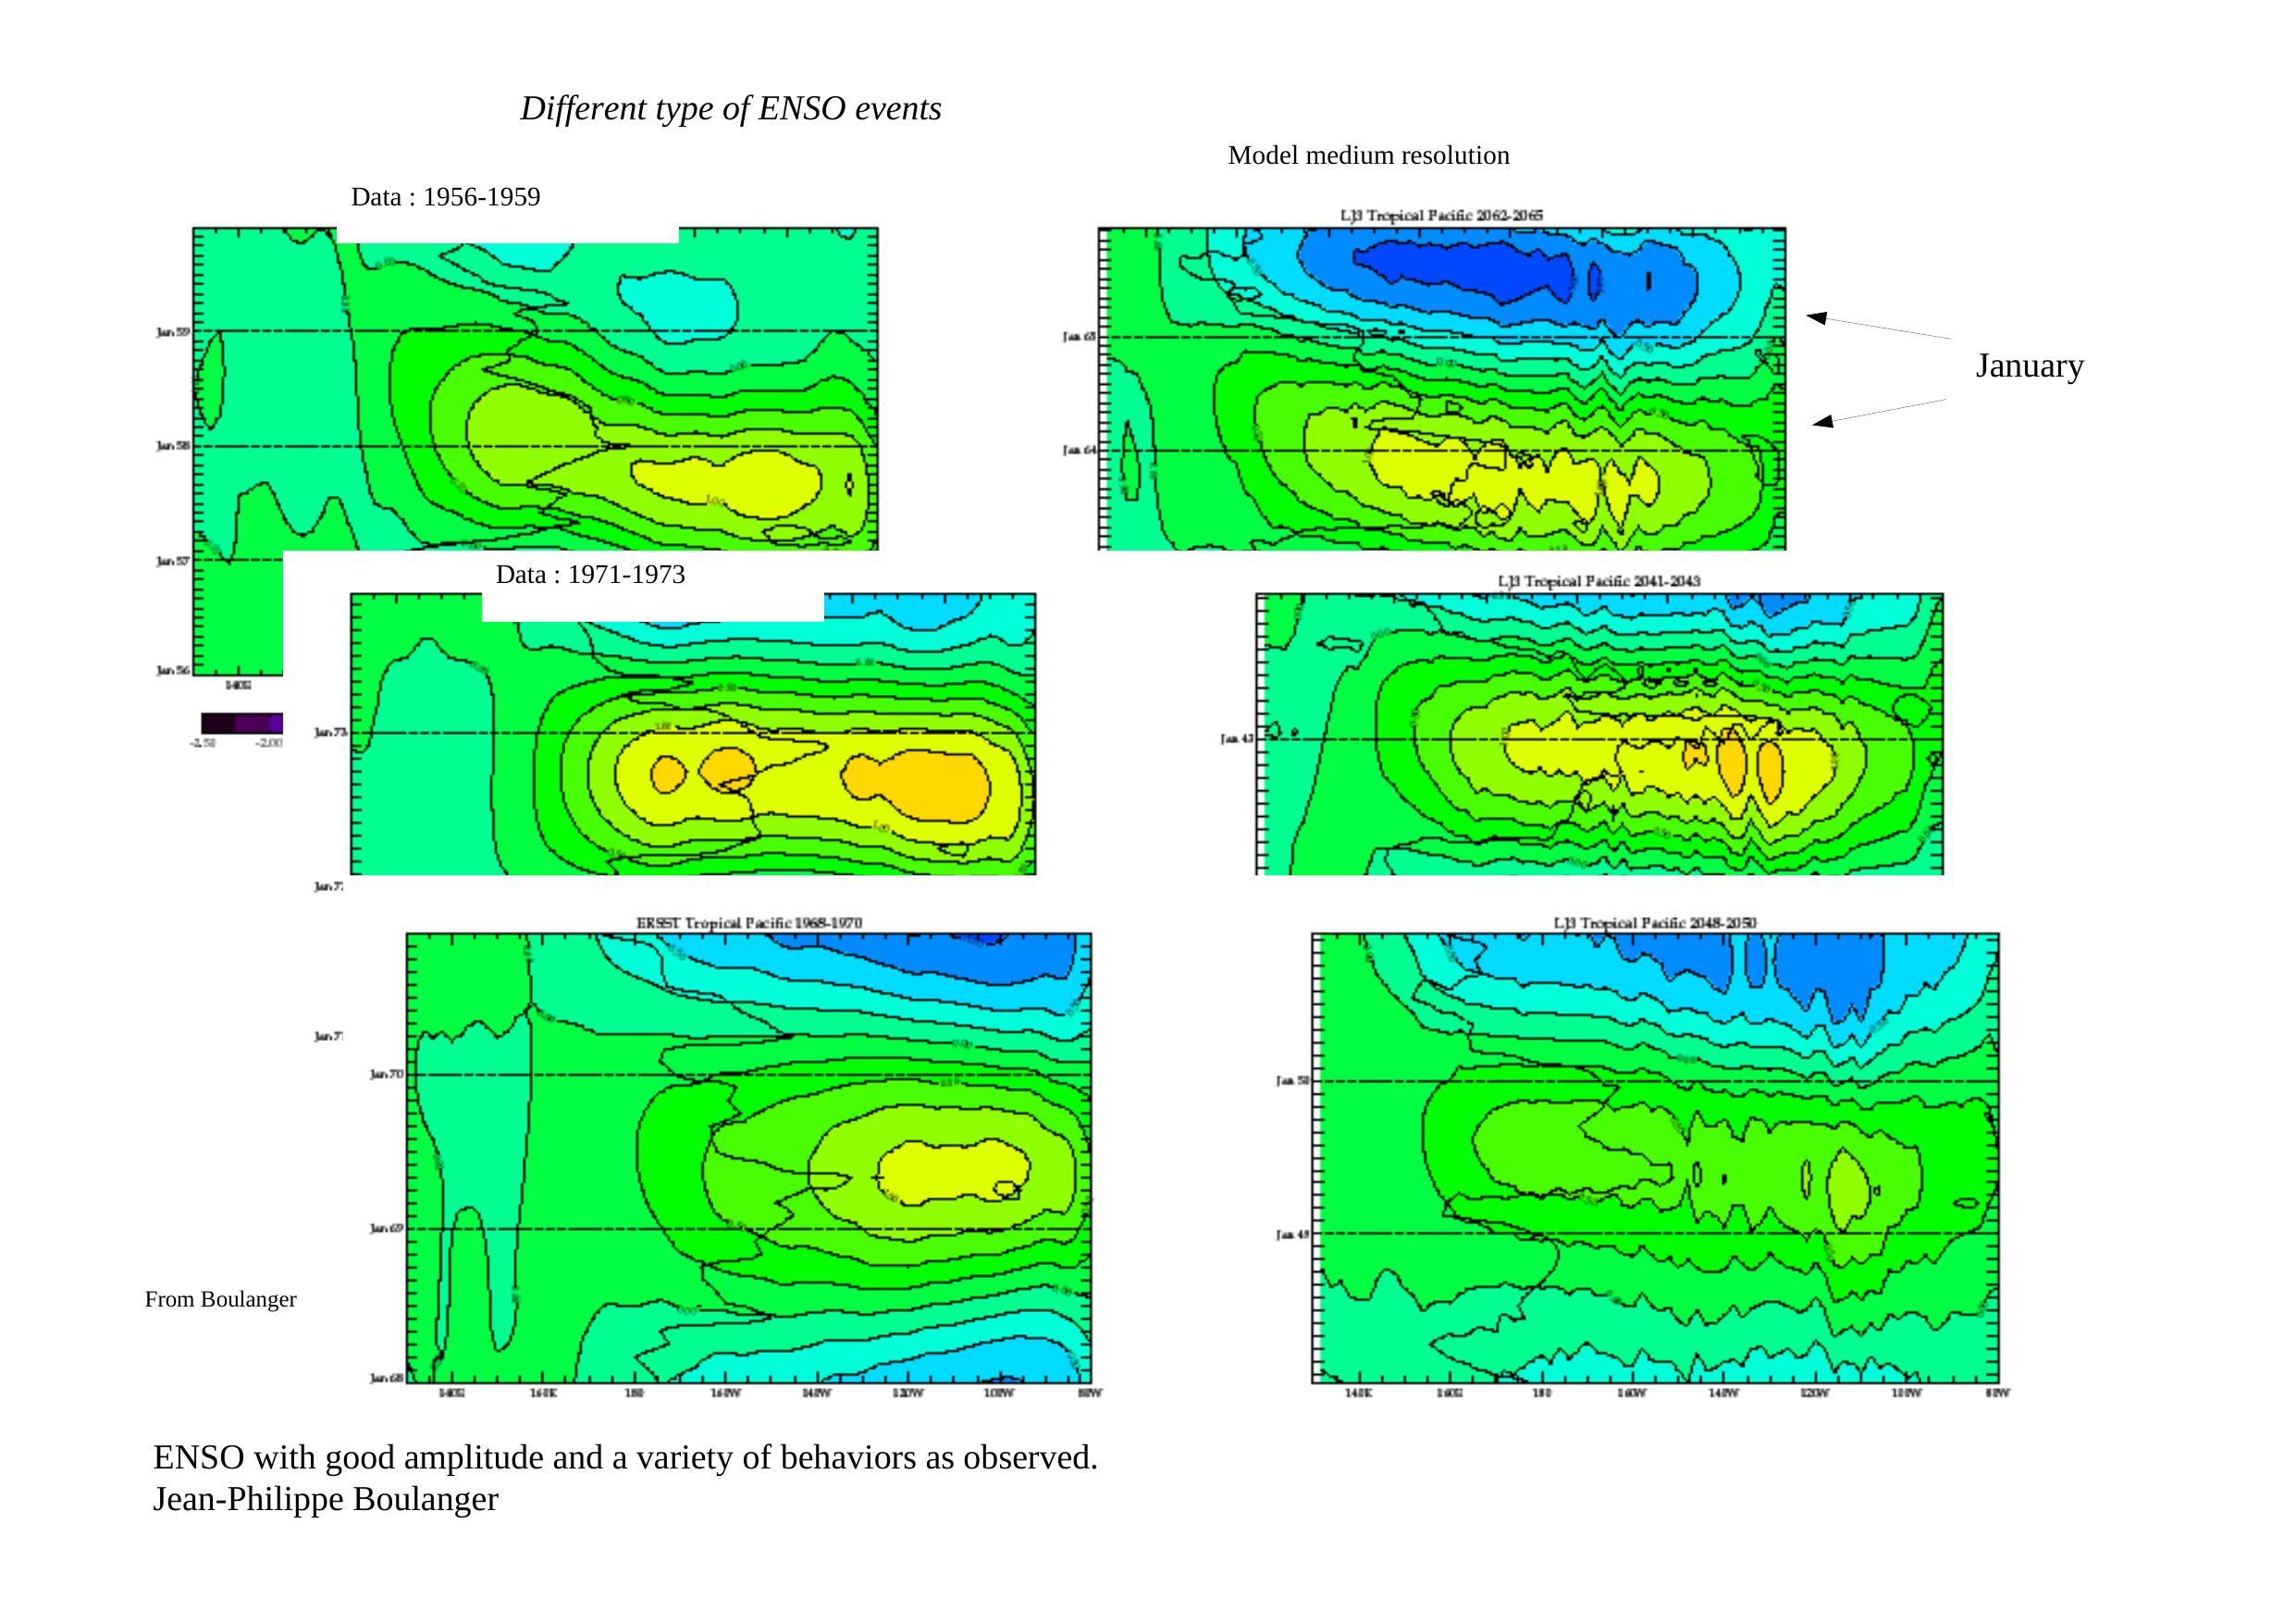

Different type of ENSO events
Model medium resolution
Data : 1956-1959
January
Data : 1971-1973
From Boulanger
ENSO with good amplitude and a variety of behaviors as observed.
Jean-Philippe Boulanger